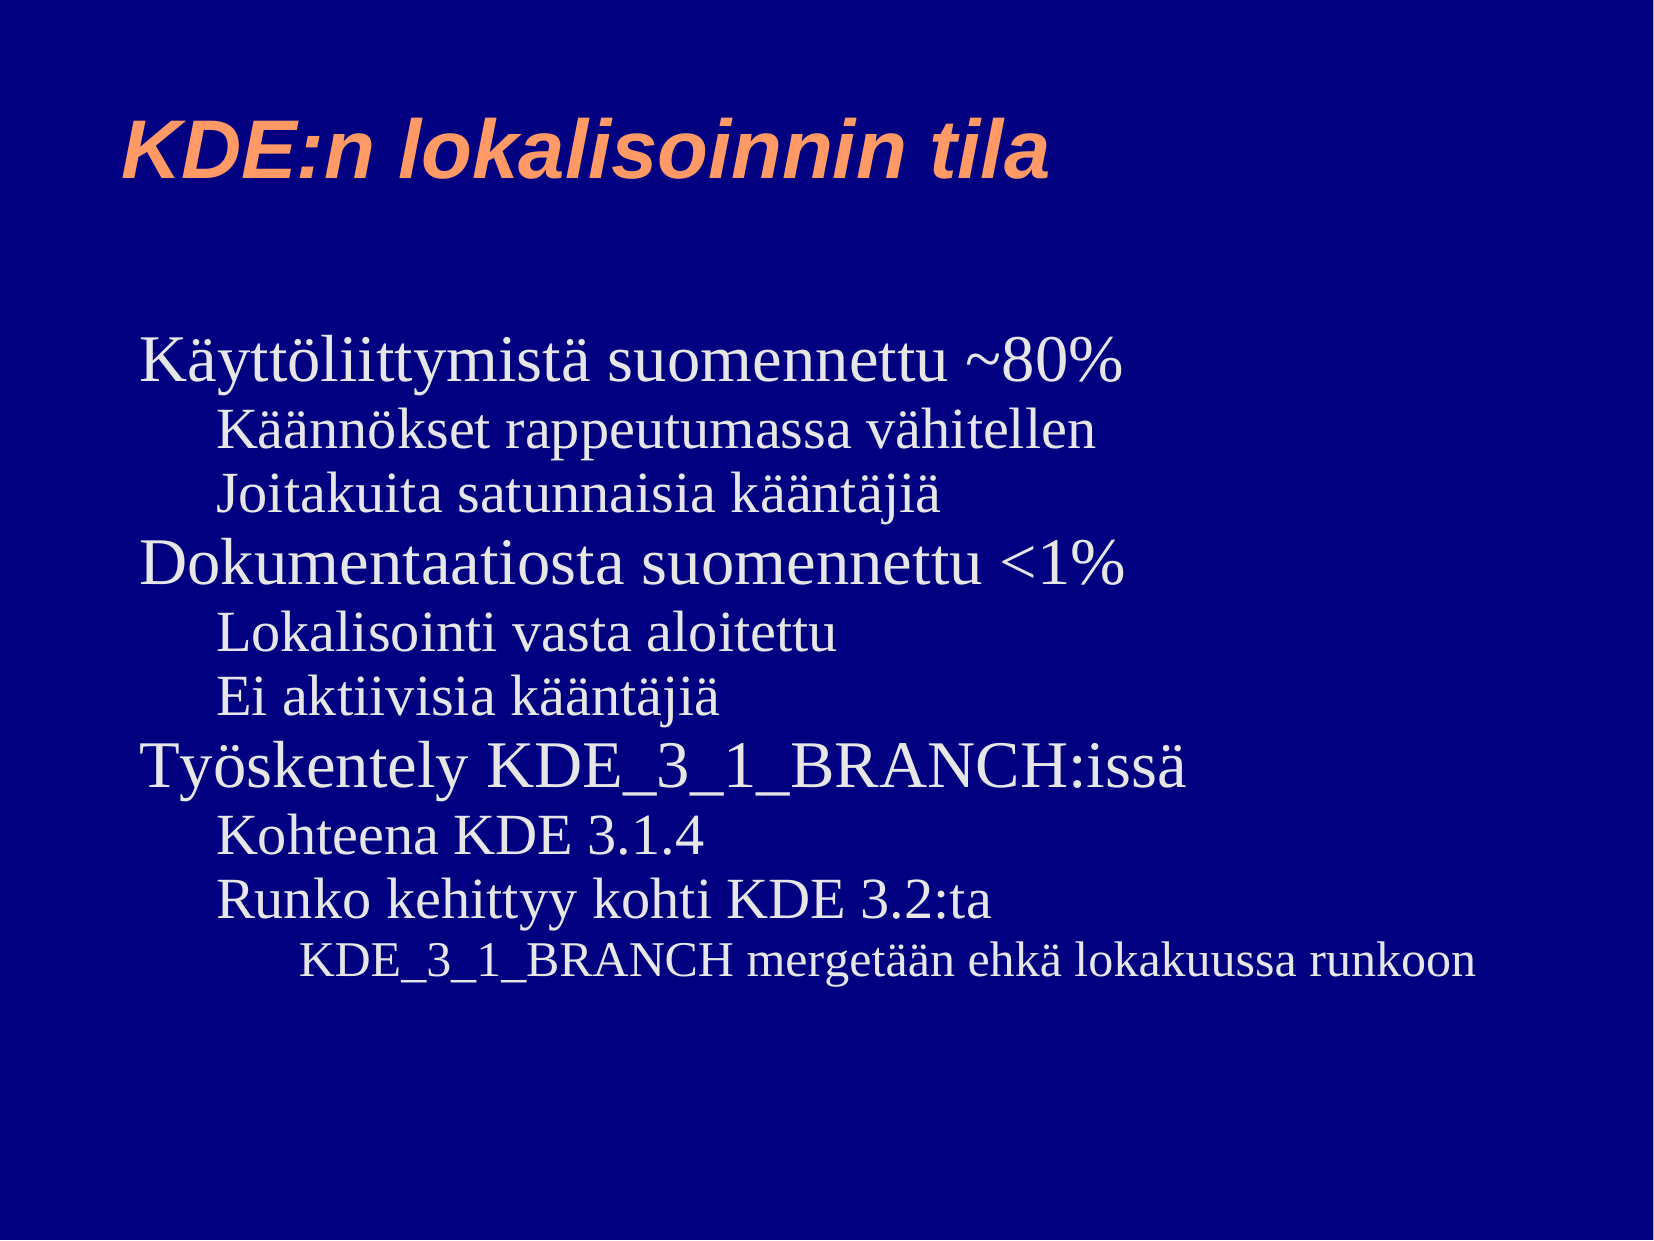

# KDE:n lokalisoinnin tila
Käyttöliittymistä suomennettu ~80%
Käännökset rappeutumassa vähitellen
Joitakuita satunnaisia kääntäjiä
Dokumentaatiosta suomennettu <1%
Lokalisointi vasta aloitettu
Ei aktiivisia kääntäjiä
Työskentely KDE_3_1_BRANCH:issä
Kohteena KDE 3.1.4
Runko kehittyy kohti KDE 3.2:ta
KDE_3_1_BRANCH mergetään ehkä lokakuussa runkoon